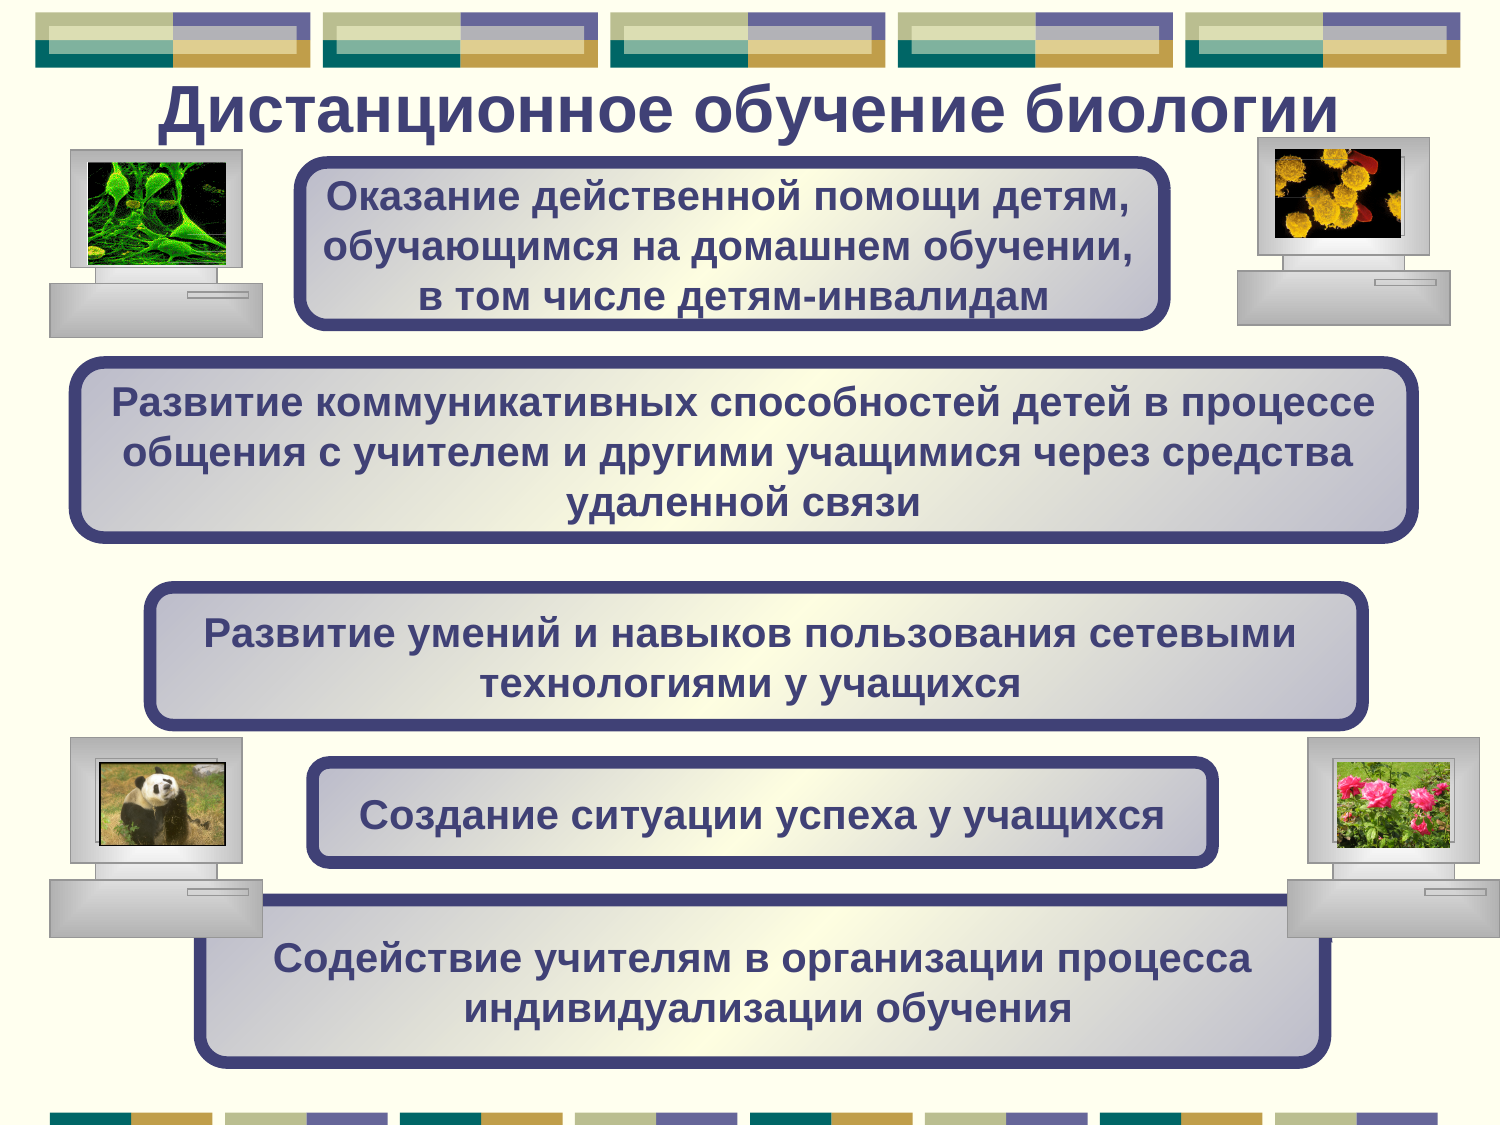

Дистанционное обучение биологии
Оказание действенной помощи детям,
обучающимся на домашнем обучении,
в том числе детям-инвалидам
Развитие коммуникативных способностей детей в процессе
общения с учителем и другими учащимися через средства
удаленной связи
Развитие умений и навыков пользования сетевыми
технологиями у учащихся
Создание ситуации успеха у учащихся
Содействие учителям в организации процесса
 индивидуализации обучения